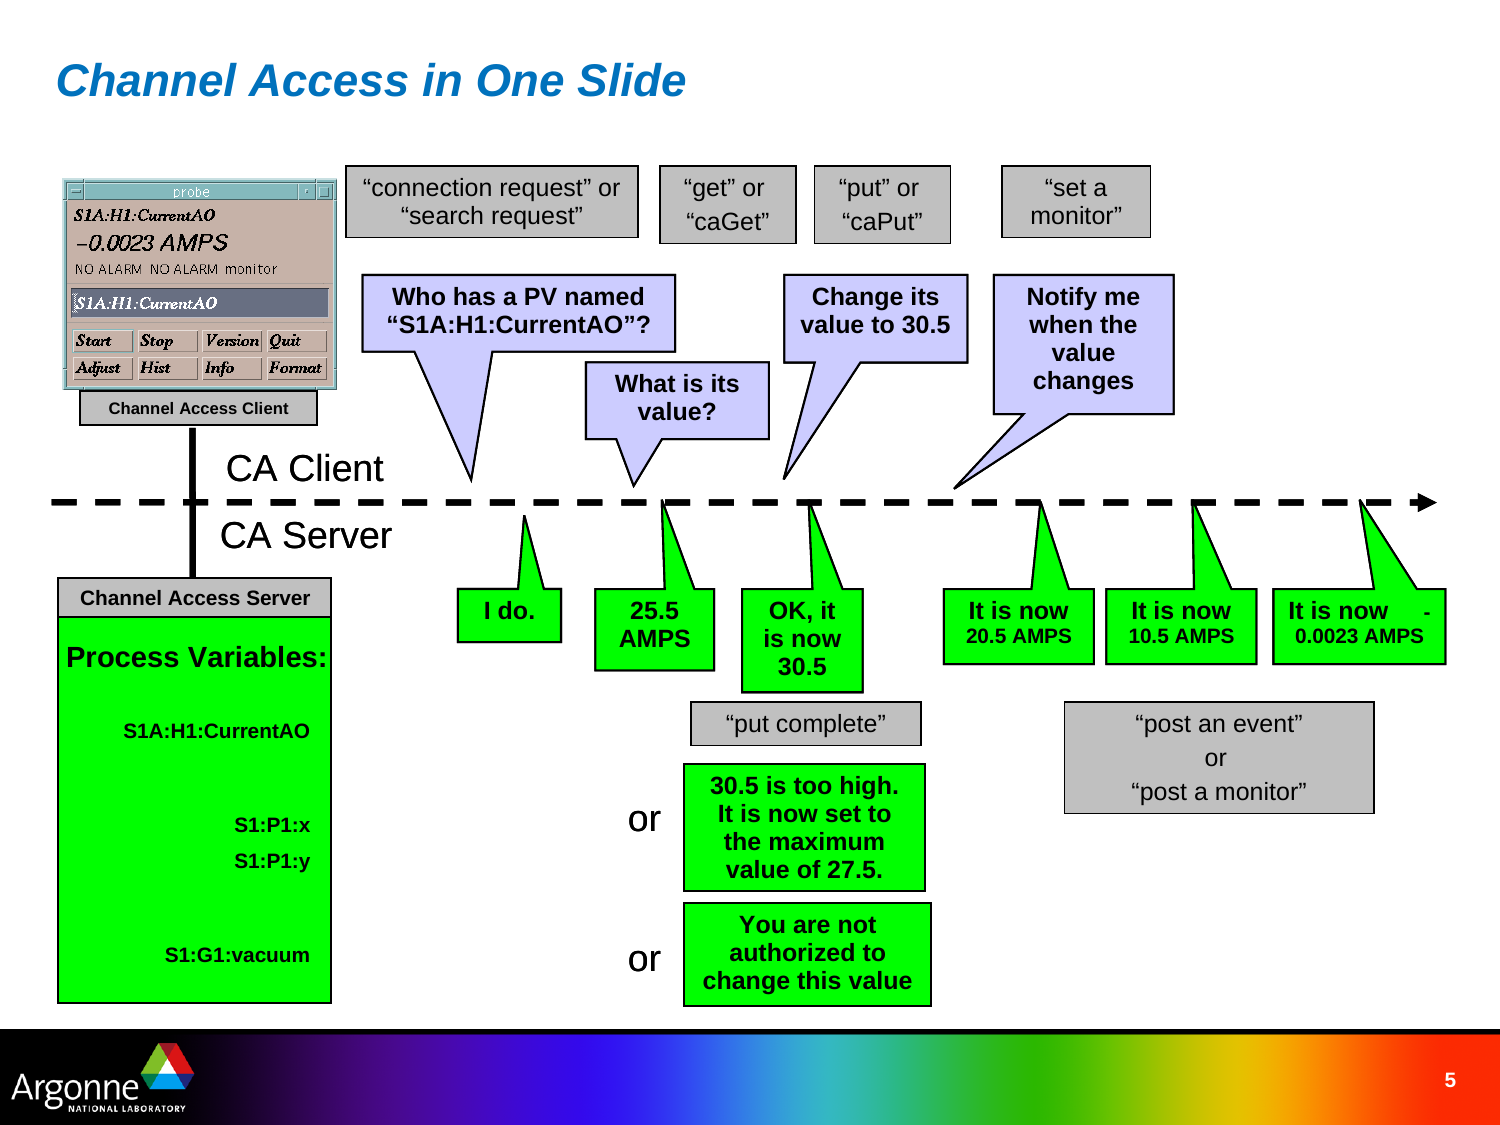

# Channel Access in One Slide
“connection request” or “search request”
“connection request” or “search request”
“get” or
“caGet”
“get” or
“caGet”
“put” or
“caPut”
“put” or
“caPut”
“set a monitor”
“set a monitor”
Who has a PV named “S1A:H1:CurrentAO”?
Who has a PV named “S1A:H1:CurrentAO”?
Change its value to 30.5
Change its value to 30.5
Notify me when the value changes
Notify me when the value changes
What is its value?
What is its value?
Channel Access Client
Channel Access Client
CA Client
CA Client
CA Server
CA Server
Channel Access Server
Channel Access Server
I do.
I do.
25.5 AMPS
25.5 AMPS
OK, it is now 30.5
OK, it is now 30.5
It is now 20.5 AMPS
It is now 20.5 AMPS
It is now 10.5 AMPS
It is now 10.5 AMPS
It is now -0.0023 AMPS
It is now -0.0023 AMPS
Process Variables:
Process Variables:
“put complete”
“put complete”
“post an event”
or
“post a monitor”
“post an event”
or
“post a monitor”
S1A:H1:CurrentAO
S1:P1:x
S1:P1:y
S1:G1:vacuum
S1A:H1:CurrentAO
S1:P1:x
S1:P1:y
S1:G1:vacuum
30.5 is too high. It is now set to the maximum value of 27.5.
30.5 is too high. It is now set to the maximum value of 27.5.
or
or
You are not authorized to change this value
You are not authorized to change this value
or
or
5